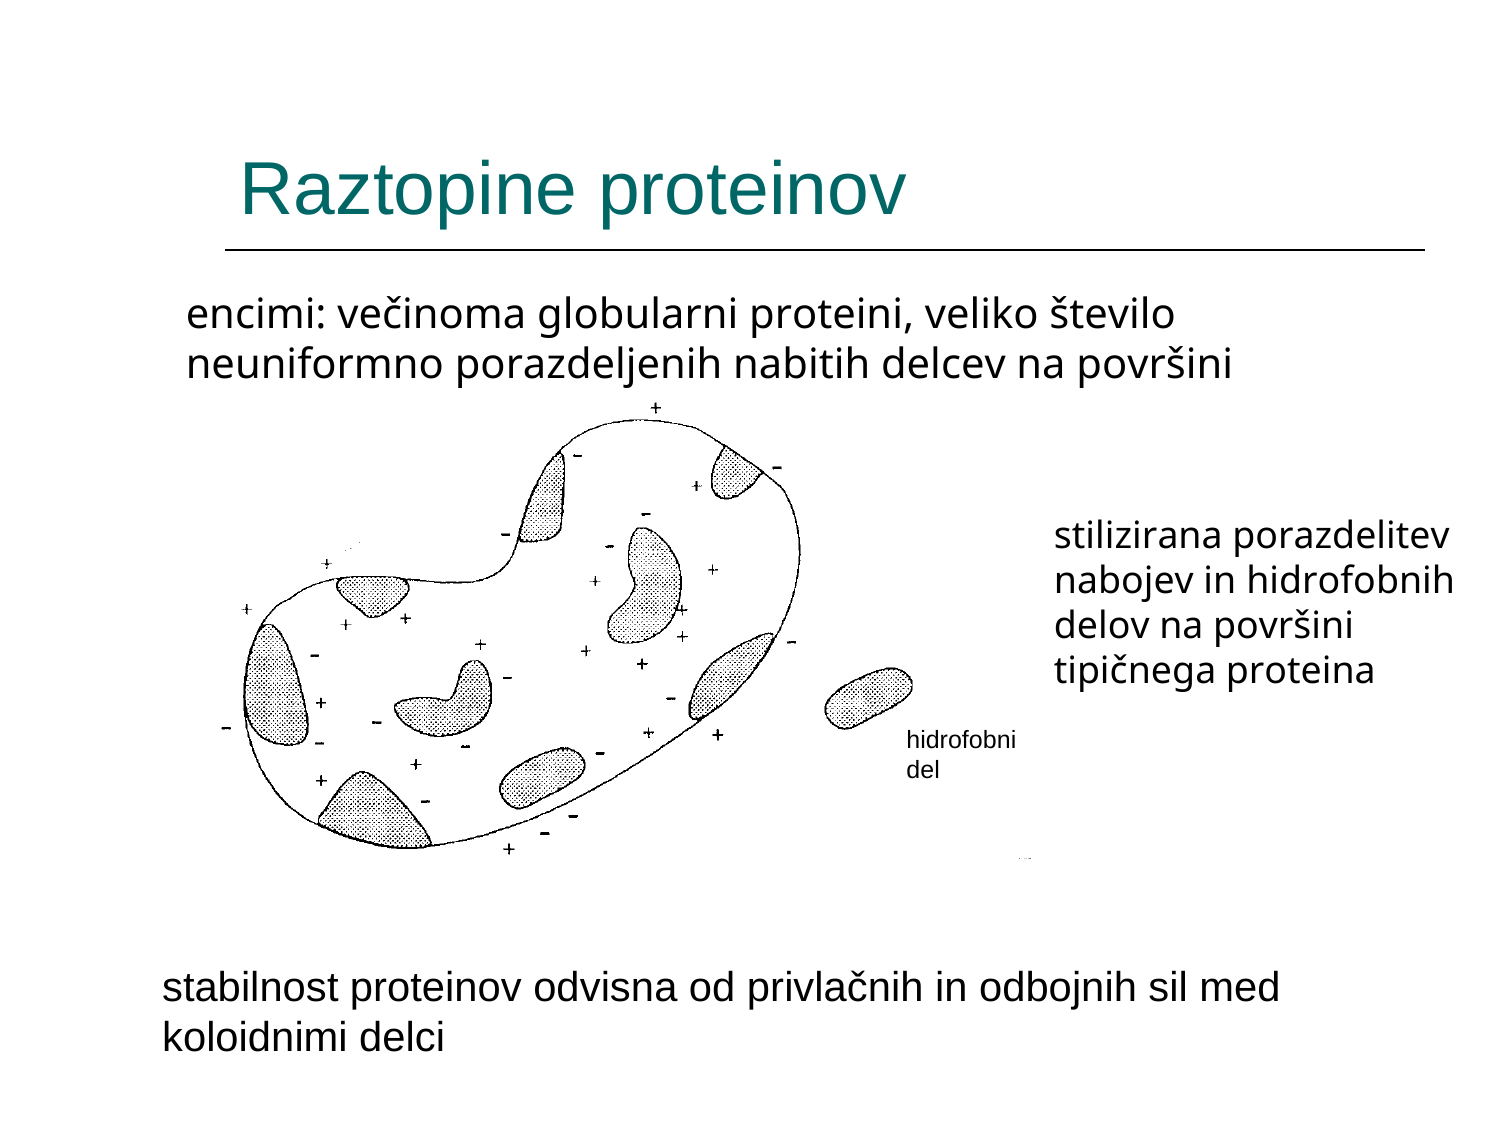

# Raztopine proteinov
encimi: večinoma globularni proteini, veliko število neuniformno porazdeljenih nabitih delcev na površini
stilizirana porazdelitev nabojev in hidrofobnih delov na površini tipičnega proteina
hidrofobni
del
stabilnost proteinov odvisna od privlačnih in odbojnih sil med koloidnimi delci